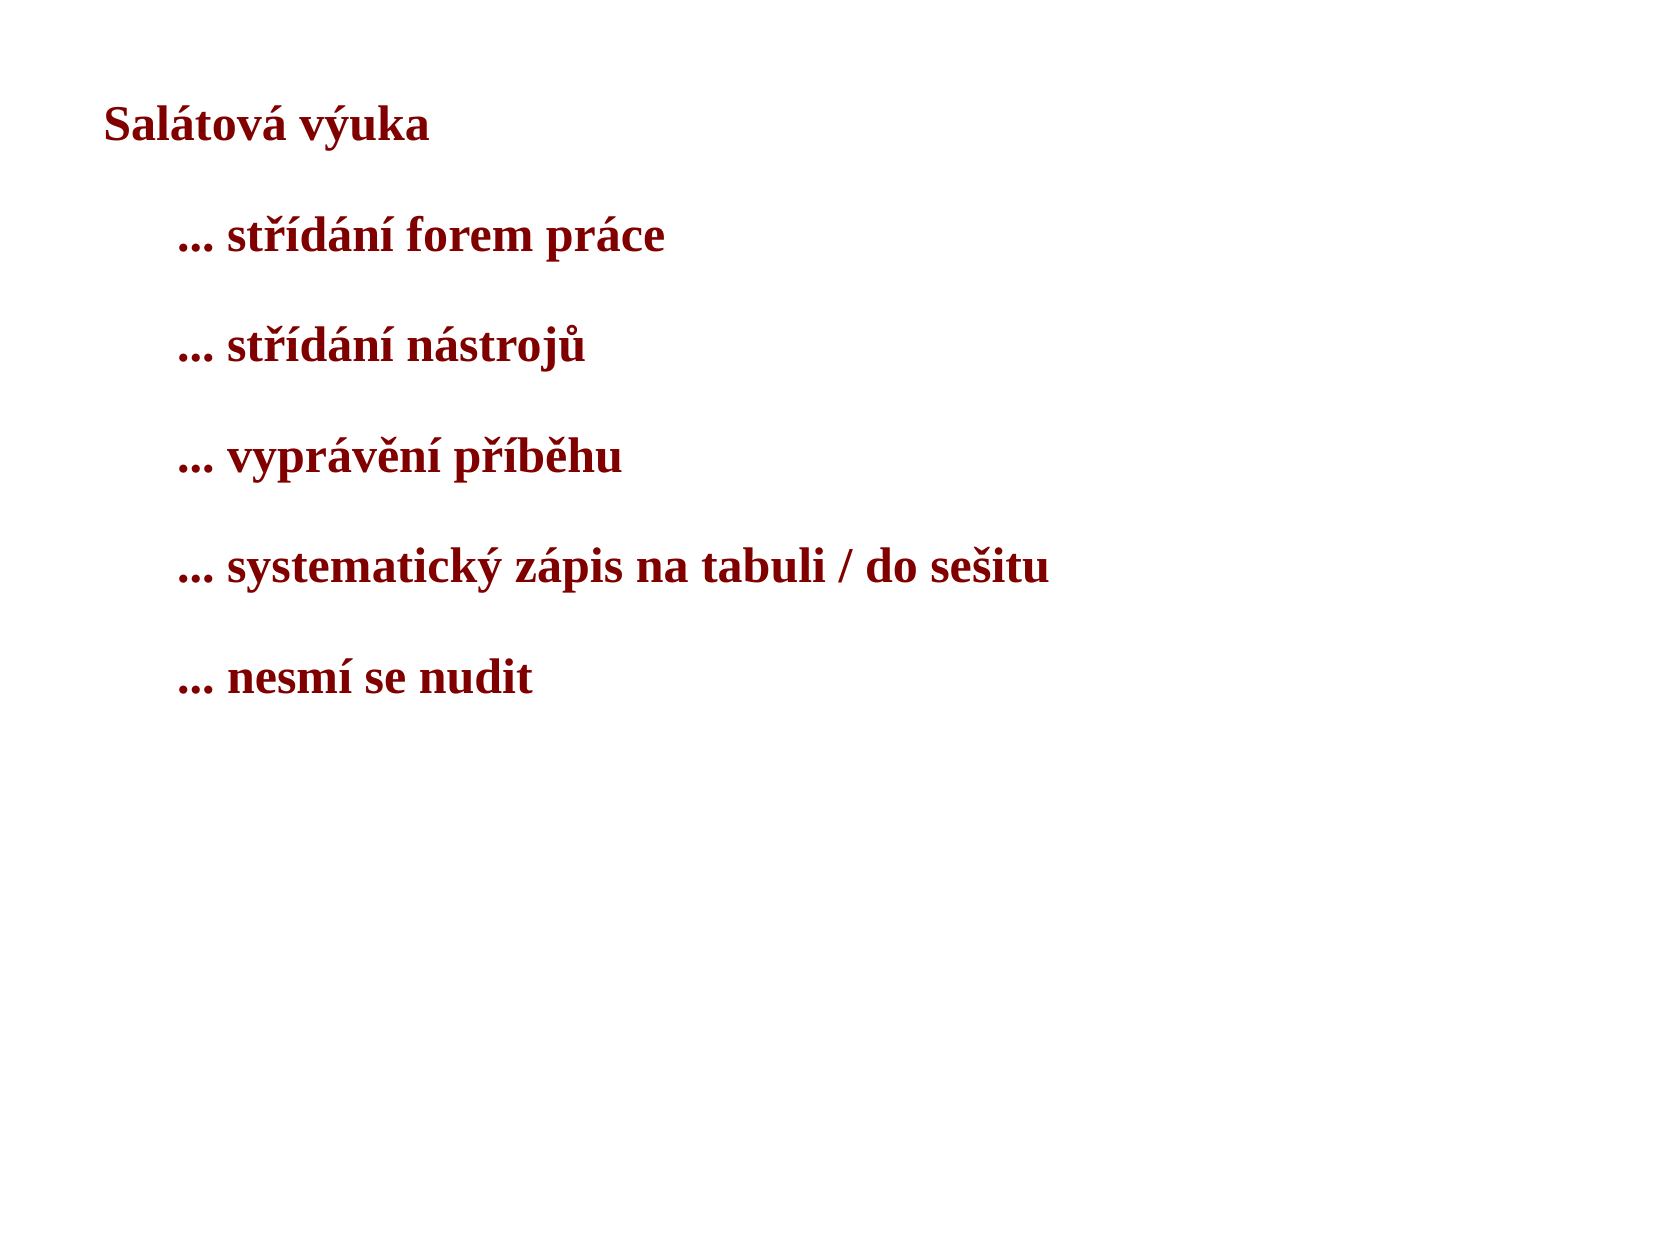

Salátová výuka
	... střídání forem práce
	... střídání nástrojů
	... vyprávění příběhu
	... systematický zápis na tabuli / do sešitu
	... nesmí se nudit